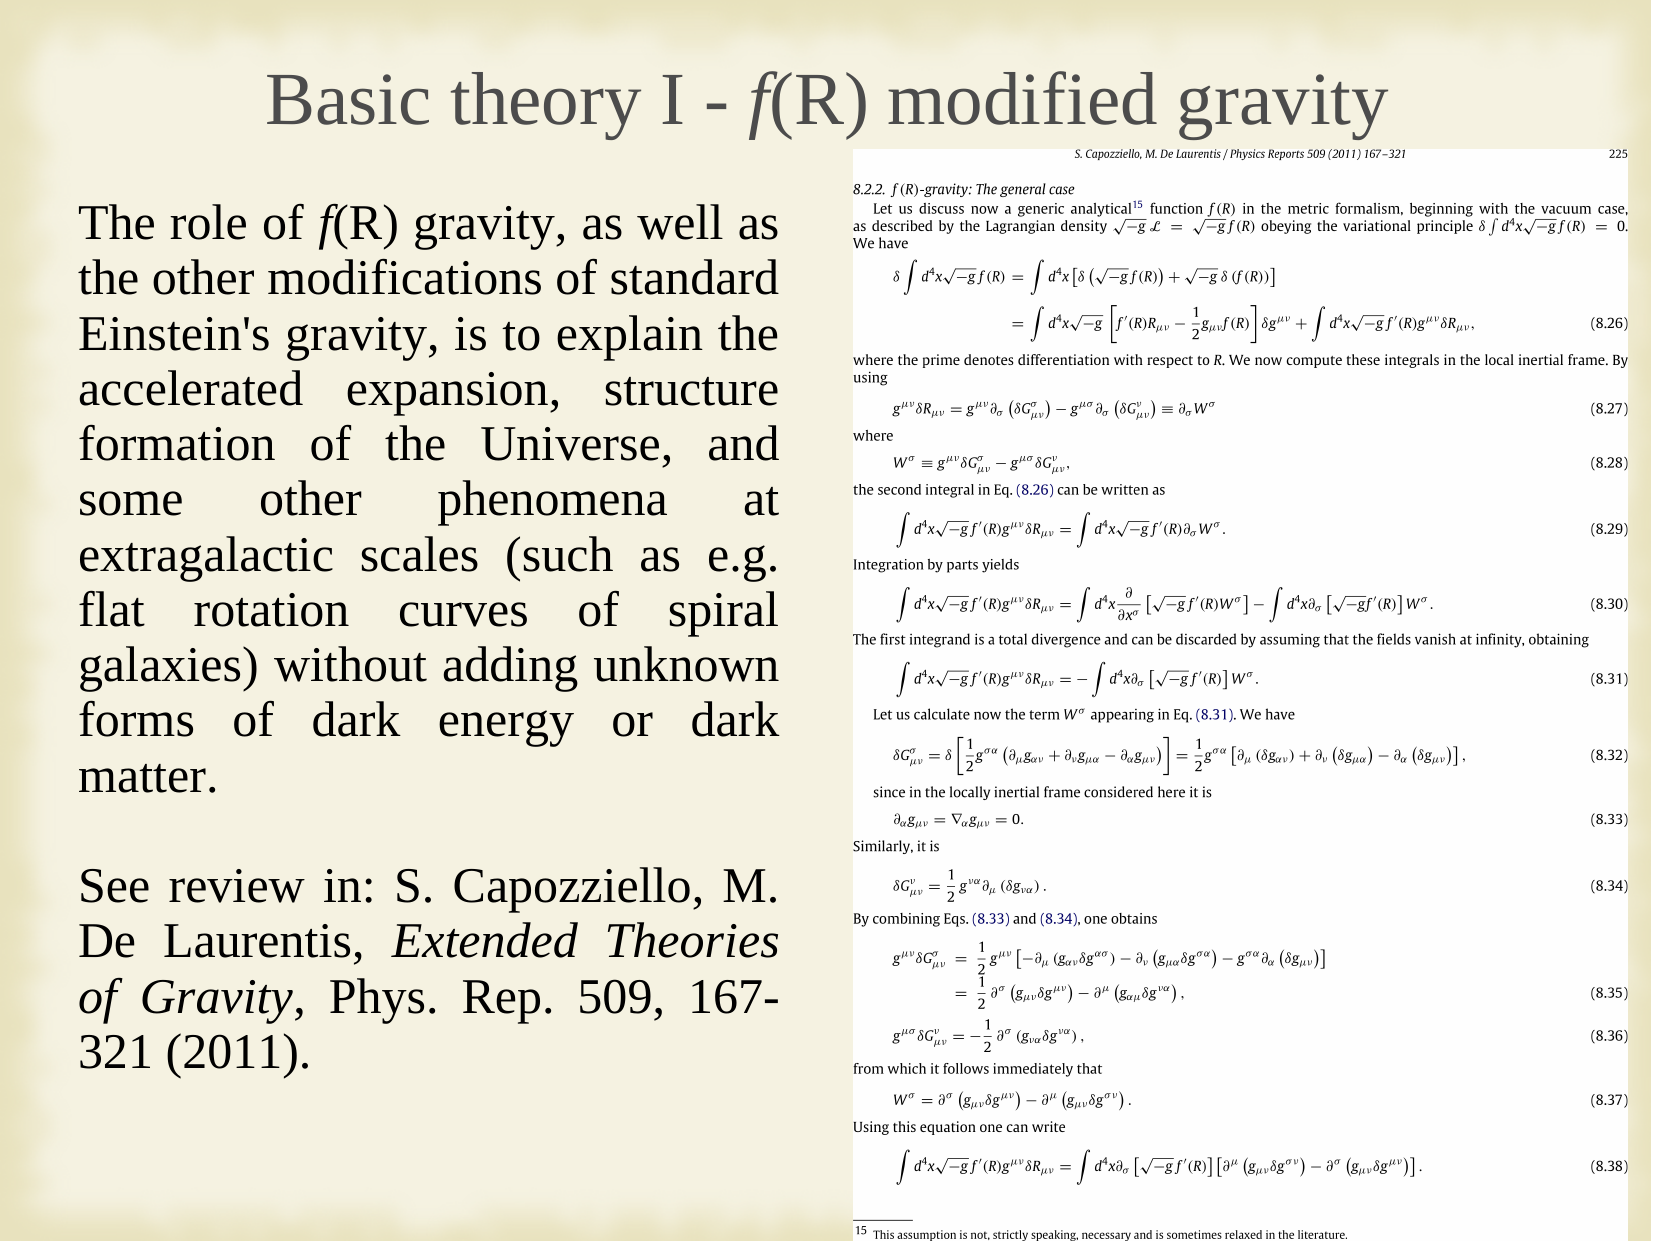

# Basic theory I - f(R) modified gravity
The role of f(R) gravity, as well as the other modifications of standard Einstein's gravity, is to explain the accelerated expansion, structure formation of the Universe, and some other phenomena at extragalactic scales (such as e.g. flat rotation curves of spiral galaxies) without adding unknown forms of dark energy or dark matter.
See review in: S. Capozziello, M. De Laurentis, Extended Theories of Gravity, Phys. Rep. 509, 167-321 (2011).